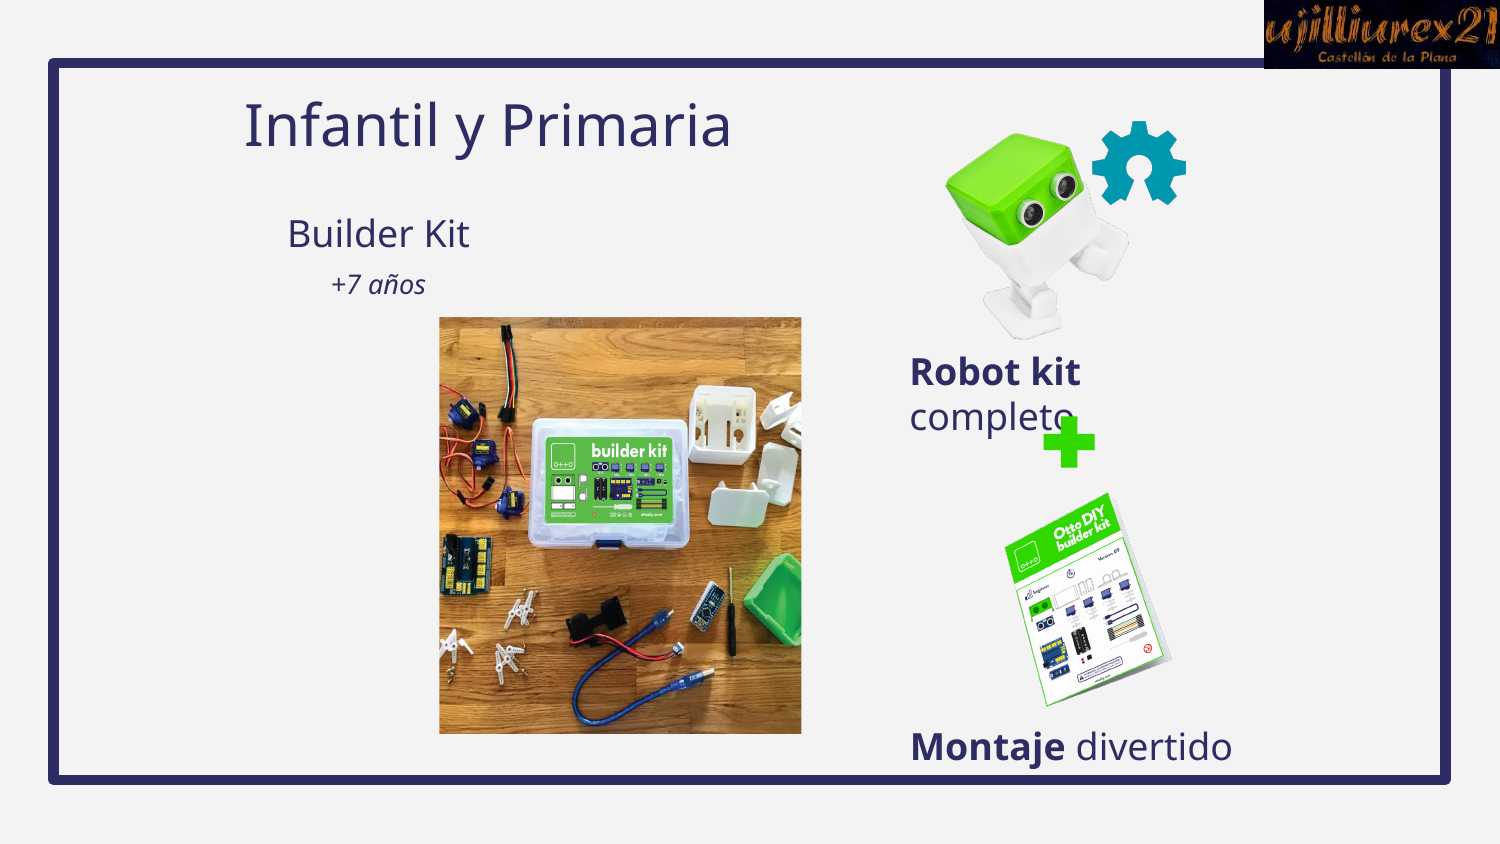

# Infantil y Primaria
Builder Kit
+7 años
Robot kit completo
Montaje divertido